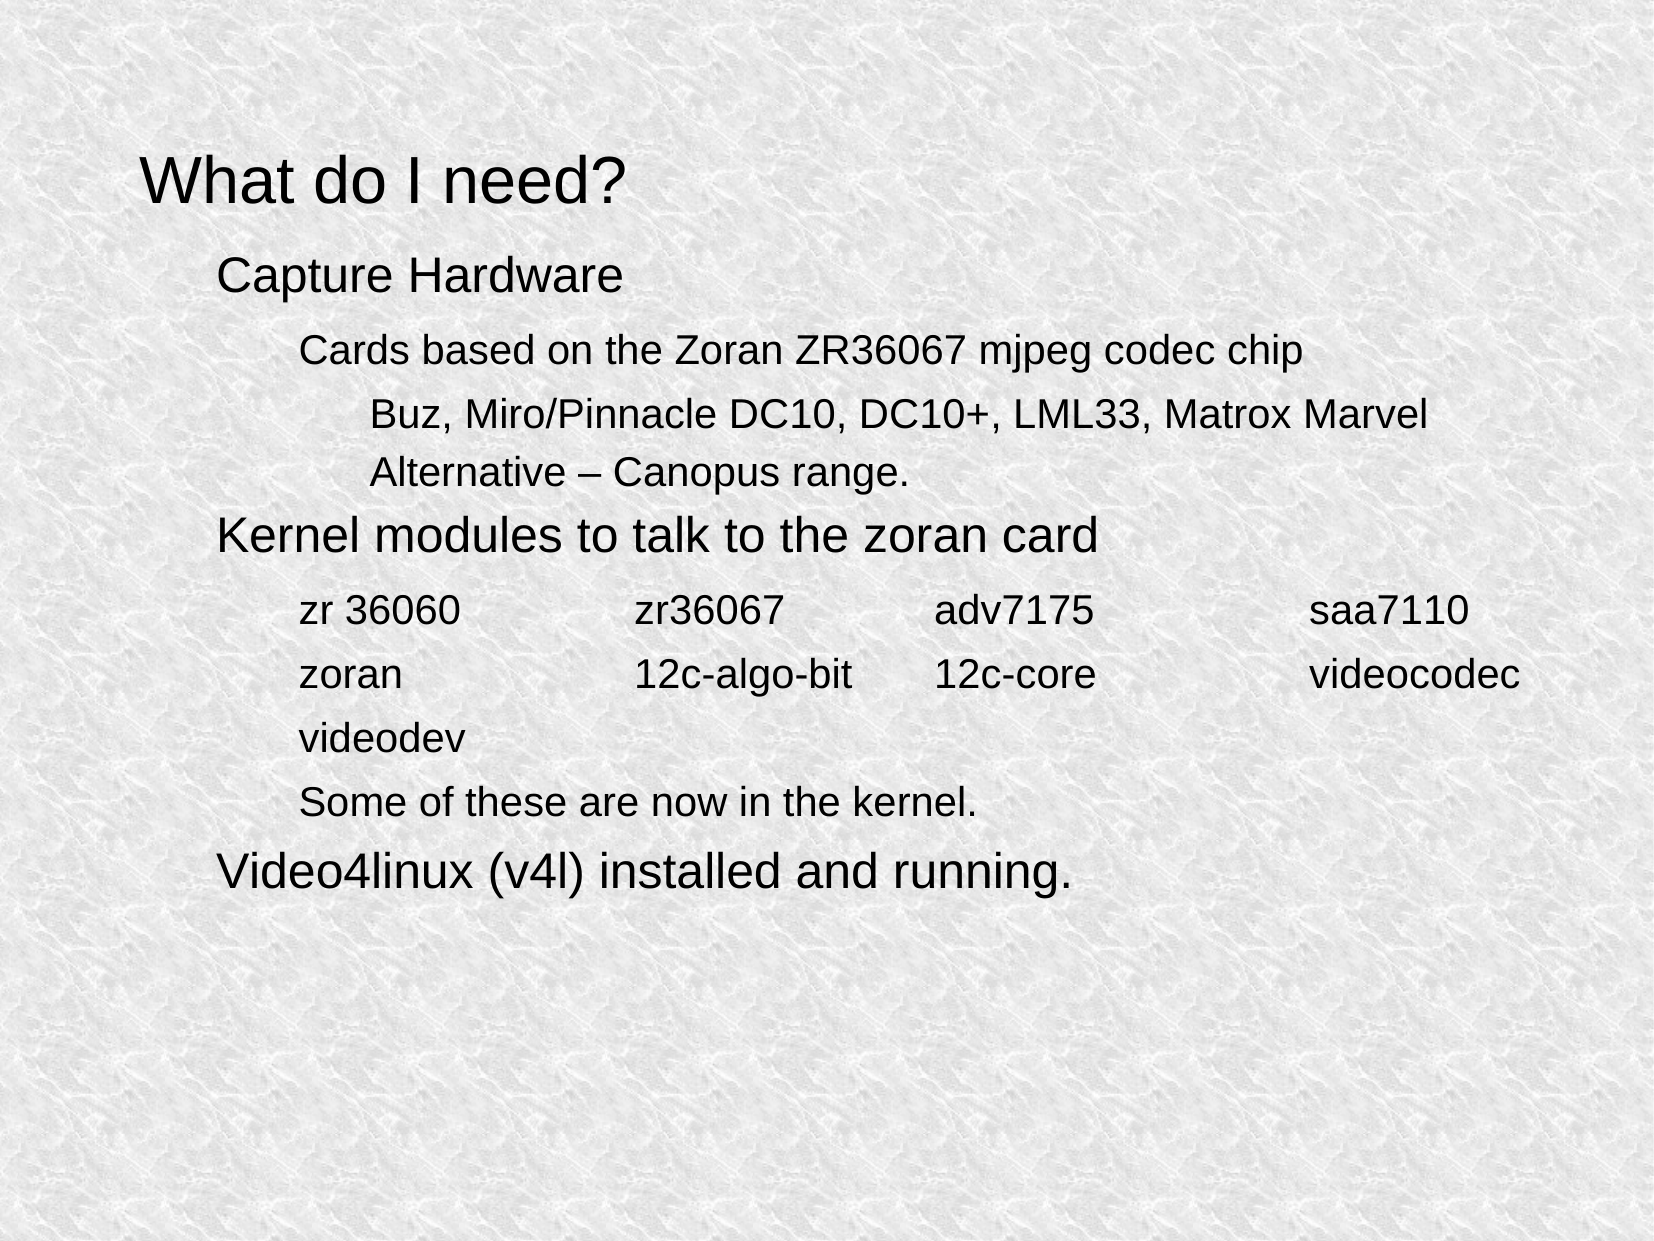

# What do I need?
Capture Hardware
Cards based on the Zoran ZR36067 mjpeg codec chip
Buz, Miro/Pinnacle DC10, DC10+, LML33, Matrox Marvel
Alternative – Canopus range.
Kernel modules to talk to the zoran card
zr 36060			zr36067		adv7175			saa7110
zoran				12c-algo-bit		12c-core			videocodec
videodev
Some of these are now in the kernel.
Video4linux (v4l) installed and running.